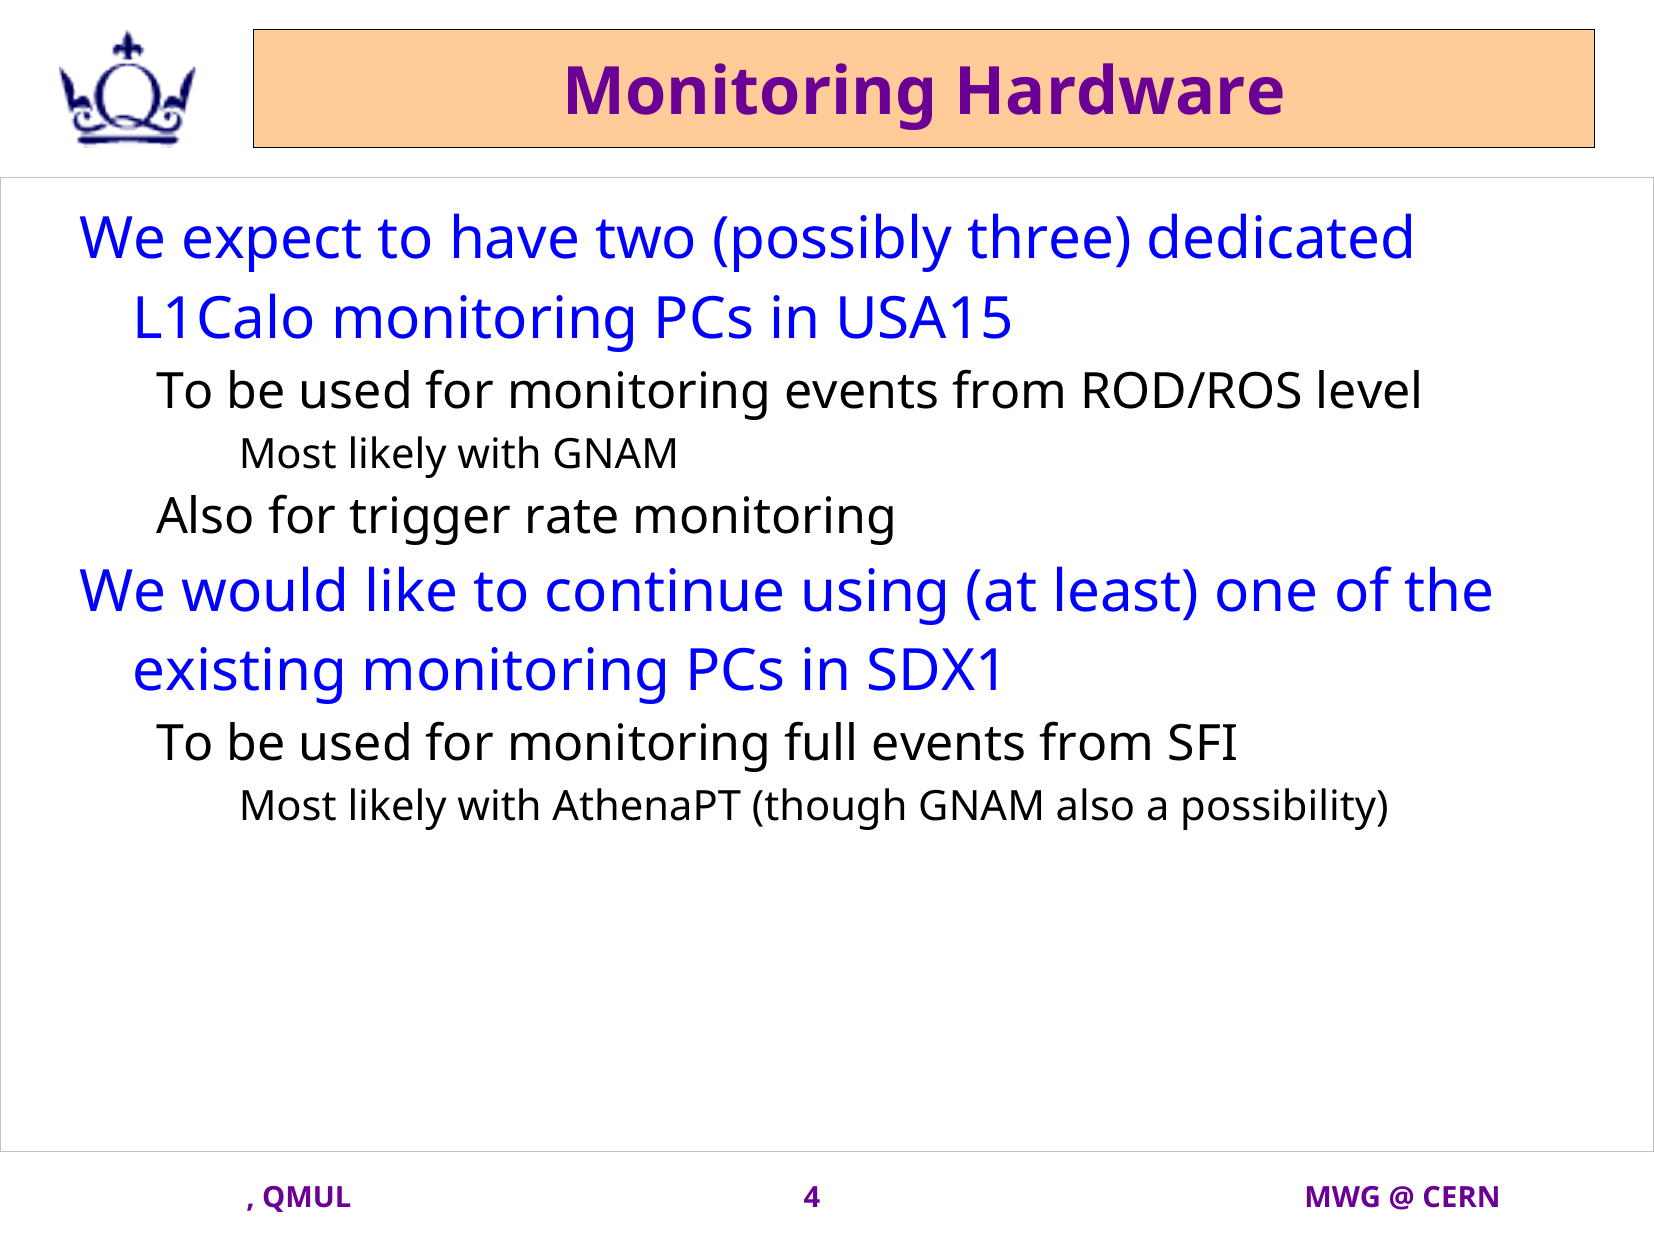

# Monitoring Hardware
We expect to have two (possibly three) dedicated L1Calo monitoring PCs in USA15
To be used for monitoring events from ROD/ROS level
Most likely with GNAM
Also for trigger rate monitoring
We would like to continue using (at least) one of the existing monitoring PCs in SDX1
To be used for monitoring full events from SFI
Most likely with AthenaPT (though GNAM also a possibility)